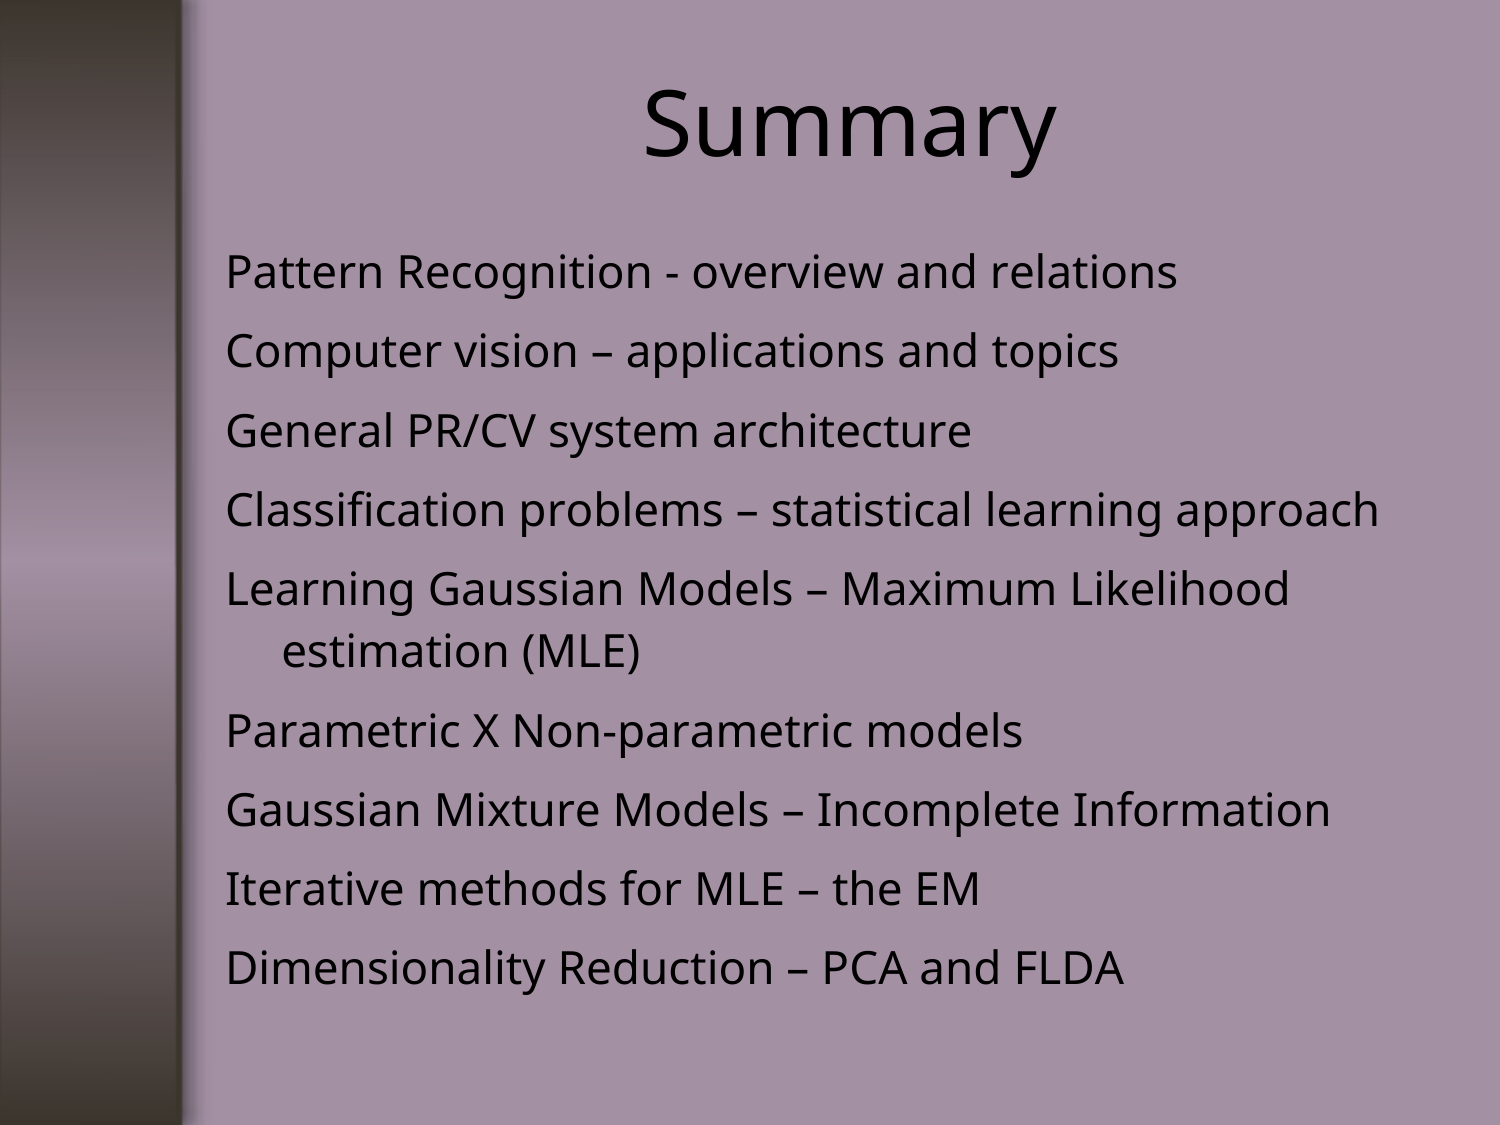

# Summary
Pattern Recognition - overview and relations
Computer vision – applications and topics
General PR/CV system architecture
Classification problems – statistical learning approach
Learning Gaussian Models – Maximum Likelihood estimation (MLE)
Parametric X Non-parametric models
Gaussian Mixture Models – Incomplete Information
Iterative methods for MLE – the EM
Dimensionality Reduction – PCA and FLDA